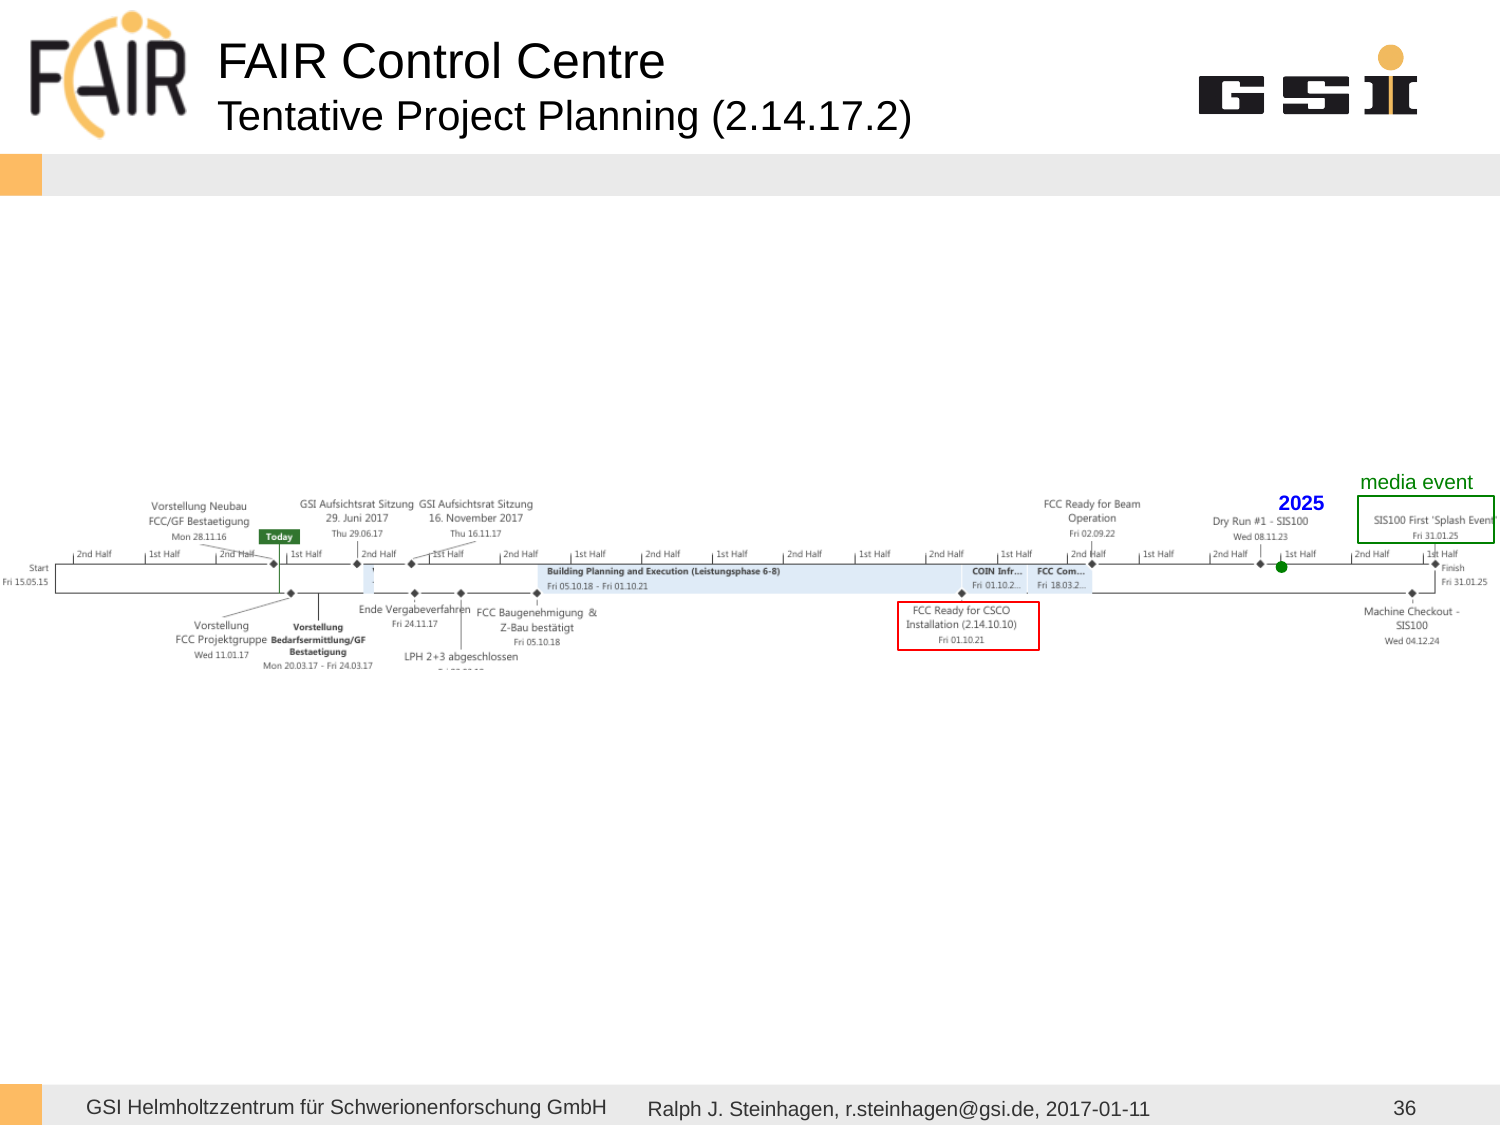

# FAIR Control Centre Tentative Project Planning (2.14.17.2)
media event
2025